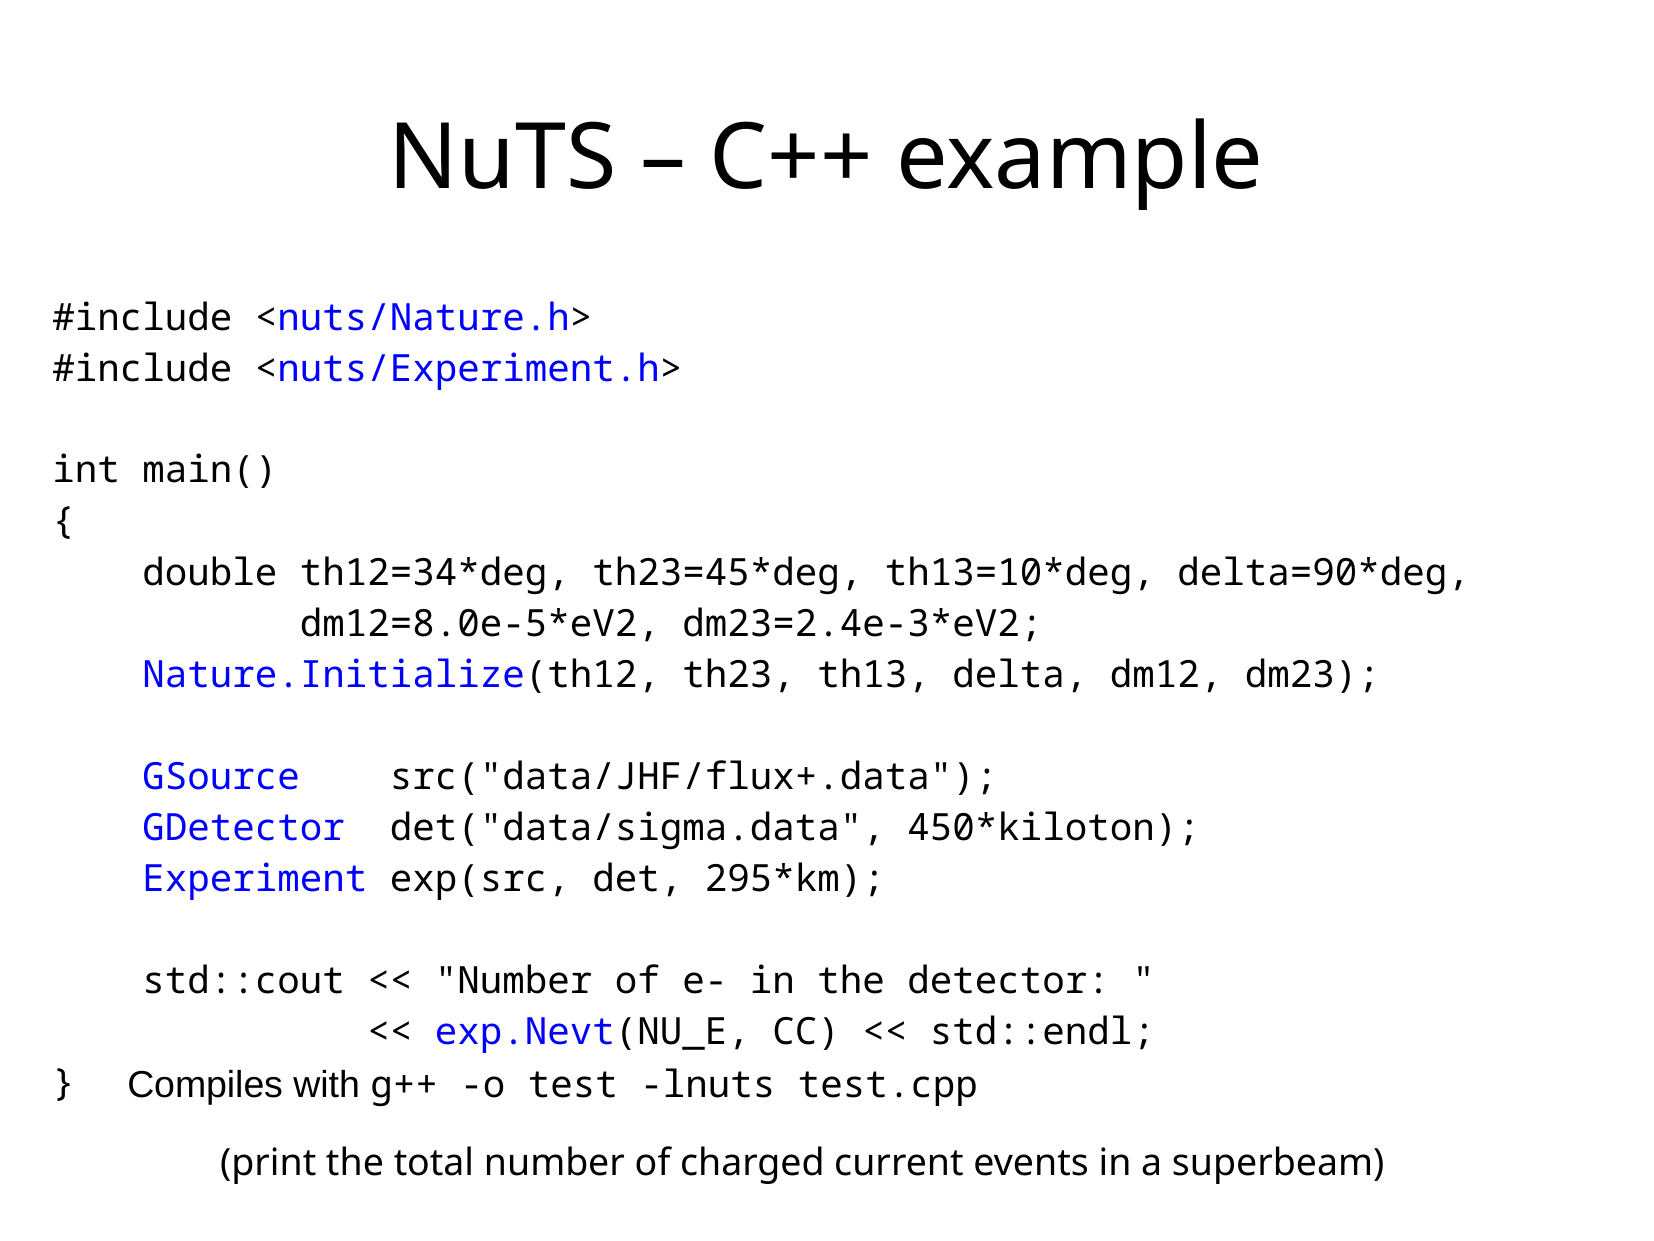

# NuTS – C++ example
#include <nuts/Nature.h>
#include <nuts/Experiment.h>
int main()
{
 double th12=34*deg, th23=45*deg, th13=10*deg, delta=90*deg,
 dm12=8.0e-5*eV2, dm23=2.4e-3*eV2;
 Nature.Initialize(th12, th23, th13, delta, dm12, dm23);
 GSource src("data/JHF/flux+.data");
 GDetector det("data/sigma.data", 450*kiloton);
 Experiment exp(src, det, 295*km);
 std::cout << "Number of e- in the detector: "
 << exp.Nevt(NU_E, CC) << std::endl;
}
Compiles with g++ -o test -lnuts test.cpp
(print the total number of charged current events in a superbeam)